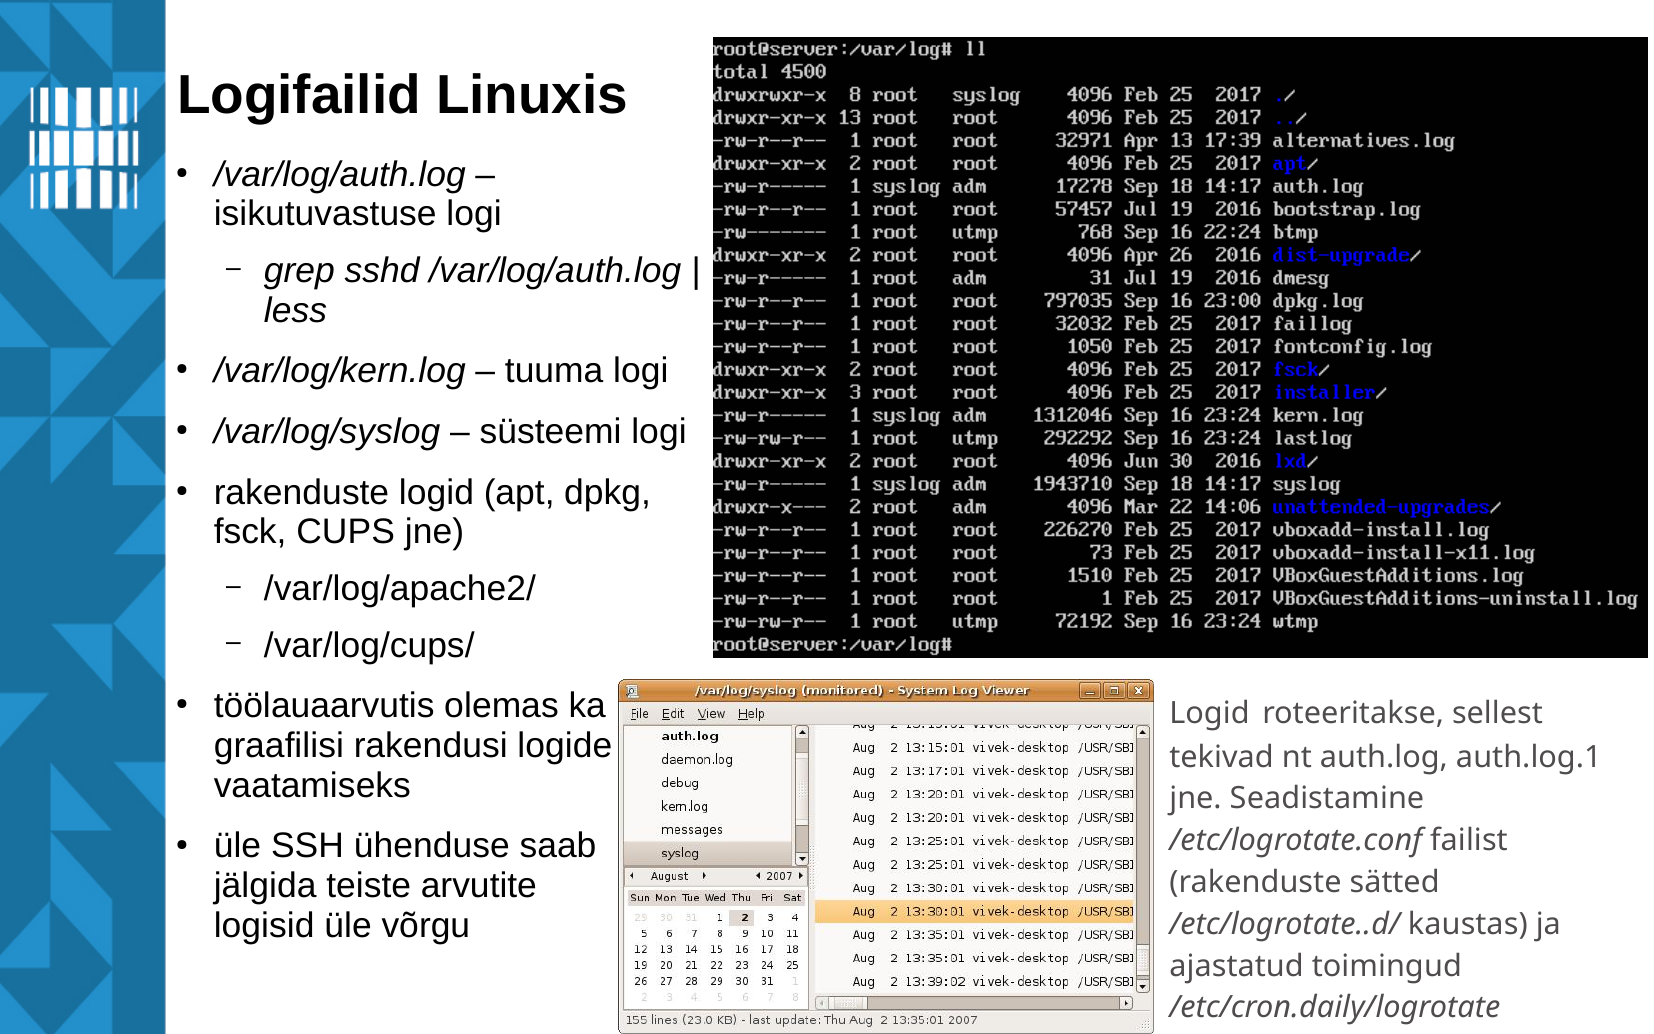

# Logifailid Linuxis
/var/log/auth.log – isikutuvastuse logi
grep sshd /var/log/auth.log | less
/var/log/kern.log – tuuma logi
/var/log/syslog – süsteemi logi
rakenduste logid (apt, dpkg, fsck, CUPS jne)
/var/log/apache2/
/var/log/cups/
töölauaarvutis olemas ka graafilisi rakendusi logide vaatamiseks
üle SSH ühenduse saab
jälgida teiste arvutite
logisid üle võrgu
Logid roteeritakse, sellest tekivad nt auth.log, auth.log.1 jne. Seadistamine /etc/logrotate.conf failist (rakenduste sätted /etc/logrotate..d/ kaustas) ja ajastatud toimingud /etc/cron.daily/logrotate